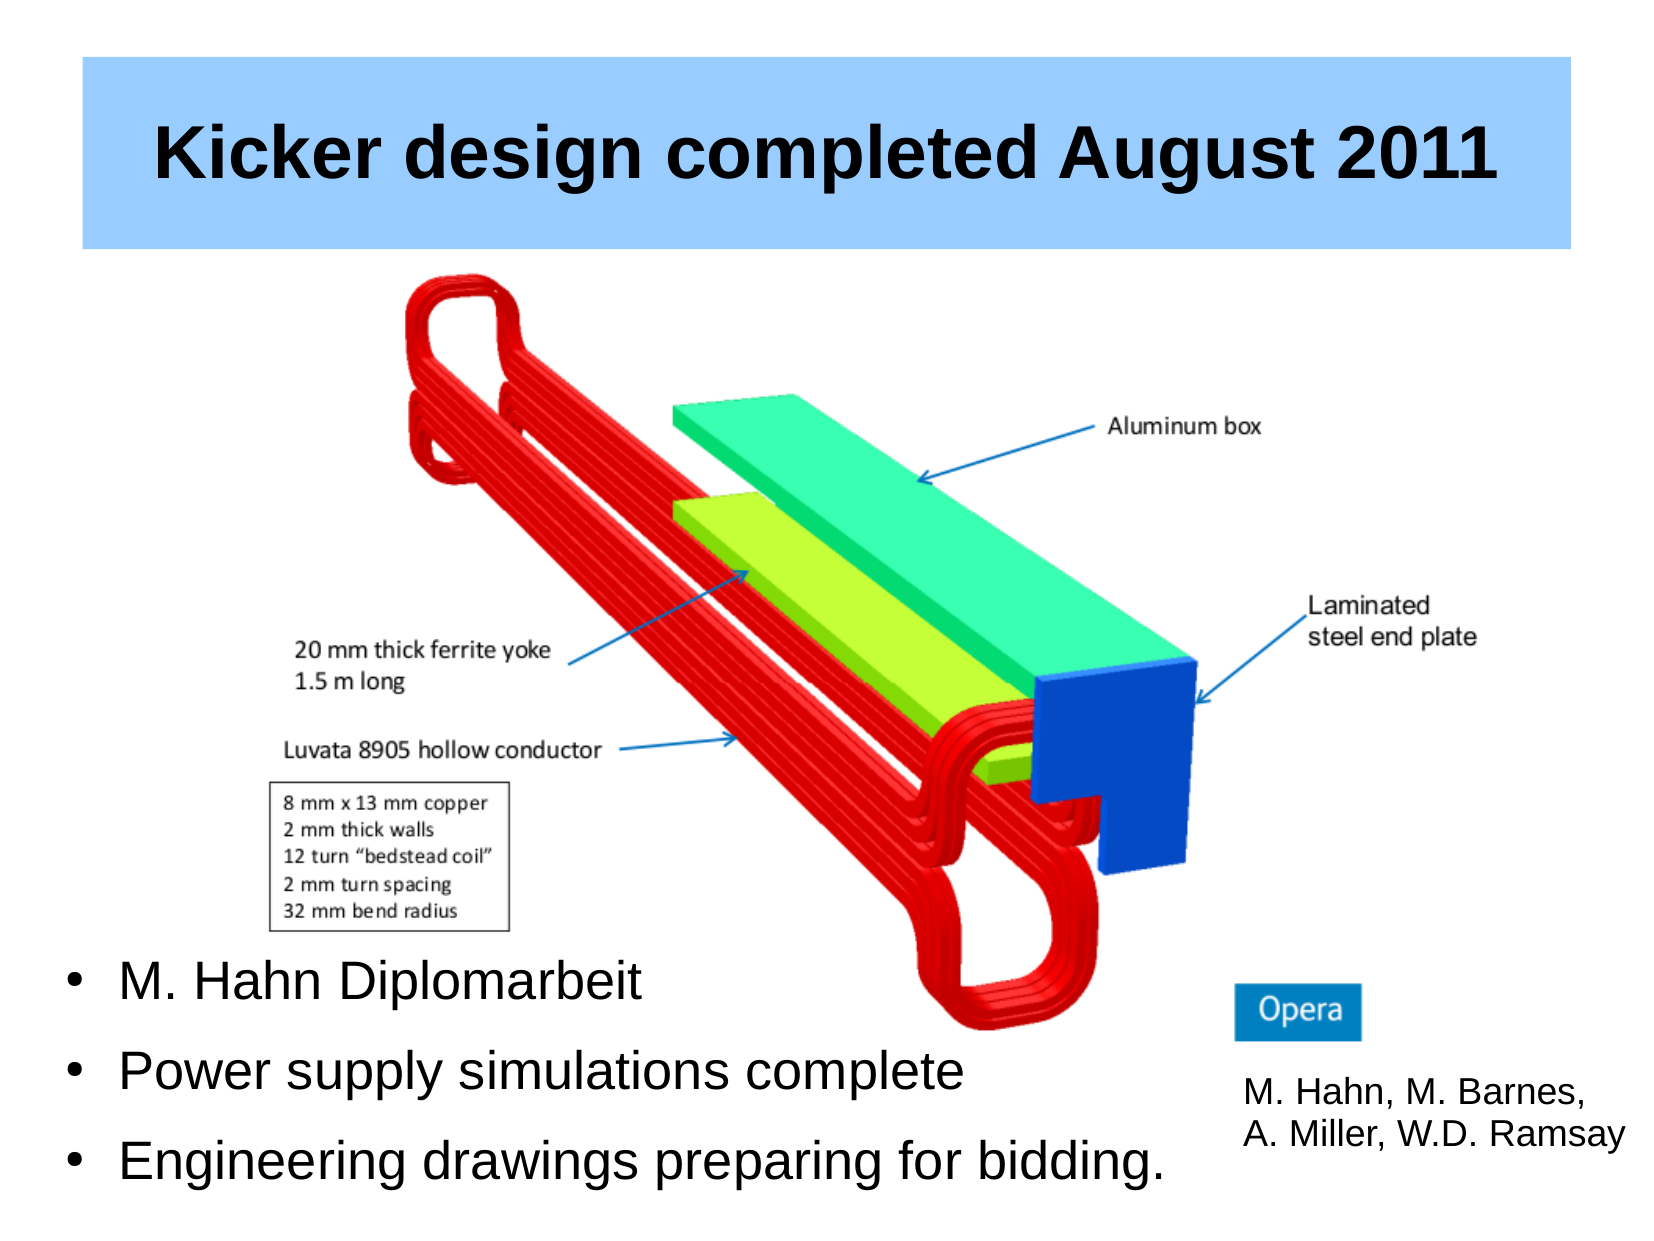

# Kicker design completed August 2011
M. Hahn Diplomarbeit
Power supply simulations complete
Engineering drawings preparing for bidding.
M. Hahn, M. Barnes,
A. Miller, W.D. Ramsay